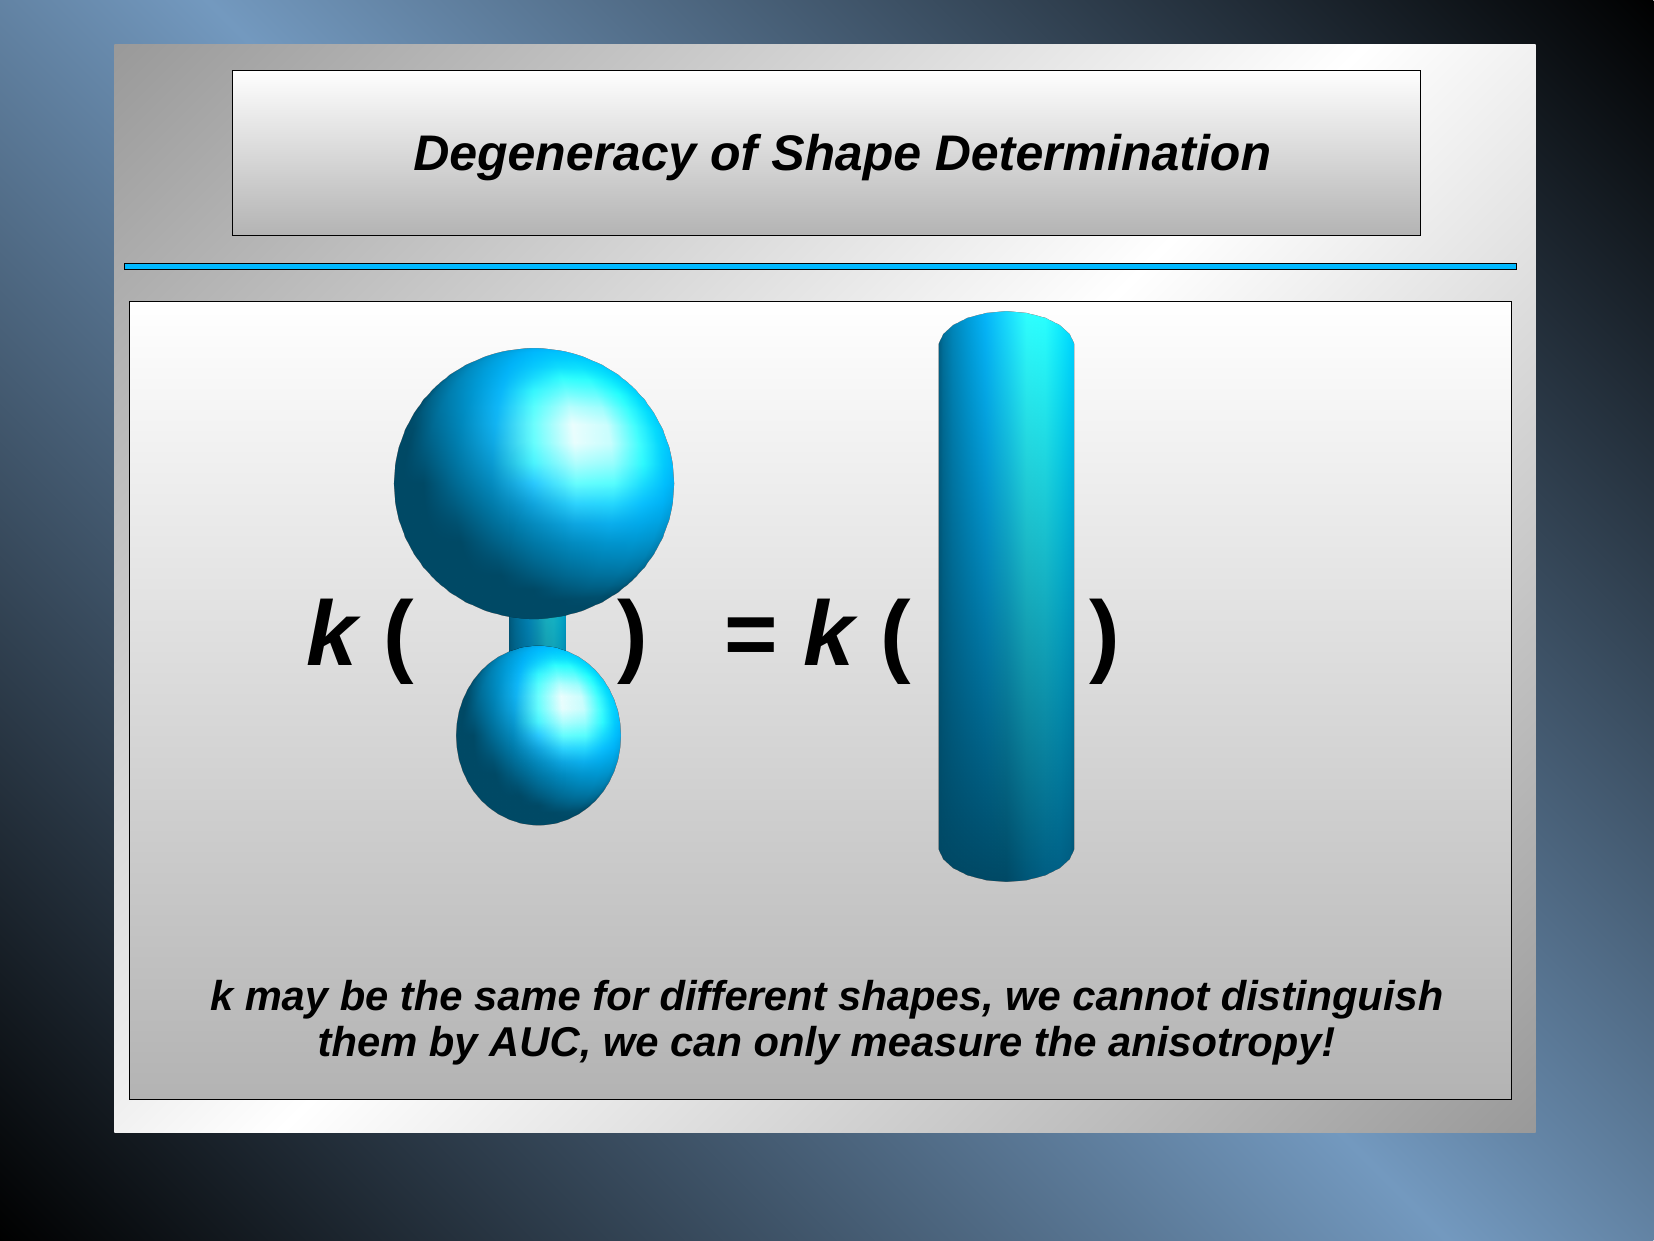

Degeneracy of Shape Determination
 k ( ) = k ( )
k may be the same for different shapes, we cannot distinguish them by AUC, we can only measure the anisotropy!